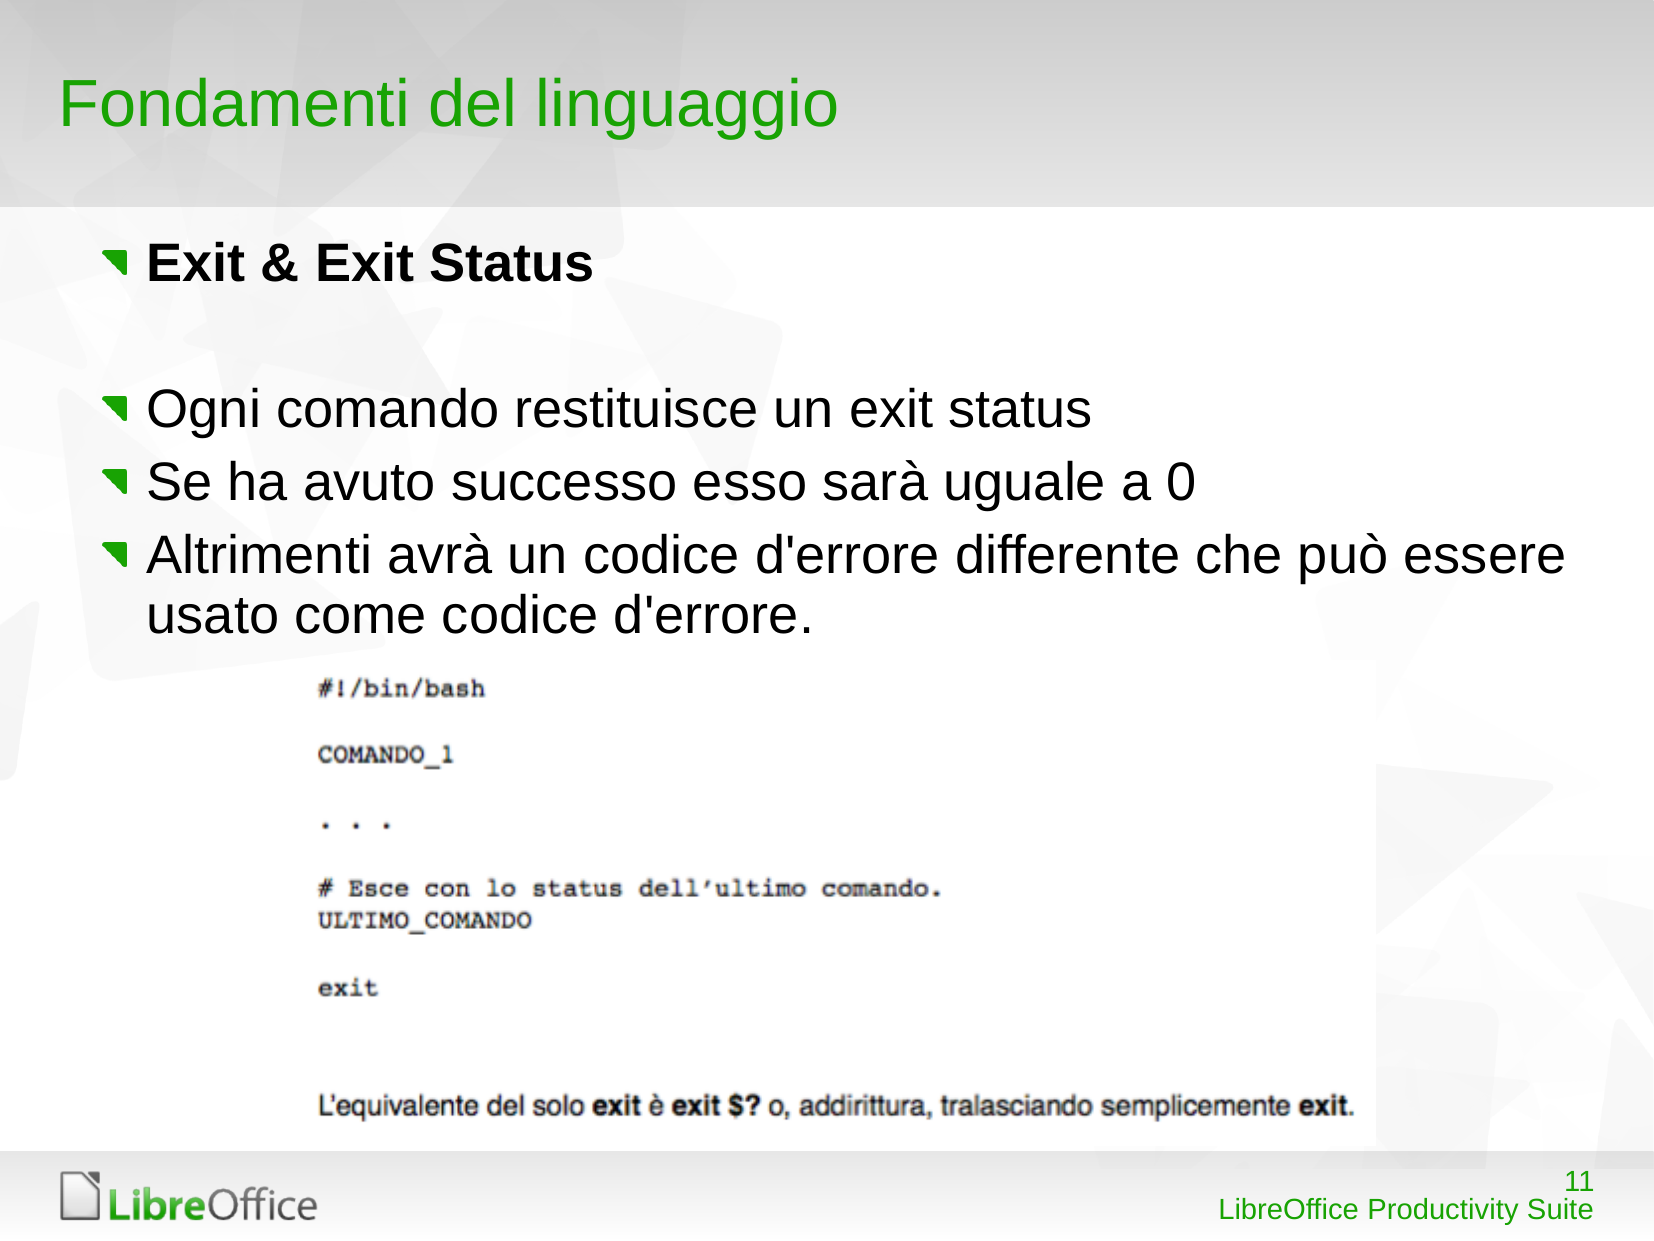

# Fondamenti del linguaggio
Exit & Exit Status
Ogni comando restituisce un exit status
Se ha avuto successo esso sarà uguale a 0
Altrimenti avrà un codice d'errore differente che può essere usato come codice d'errore.
11
LibreOffice Productivity Suite